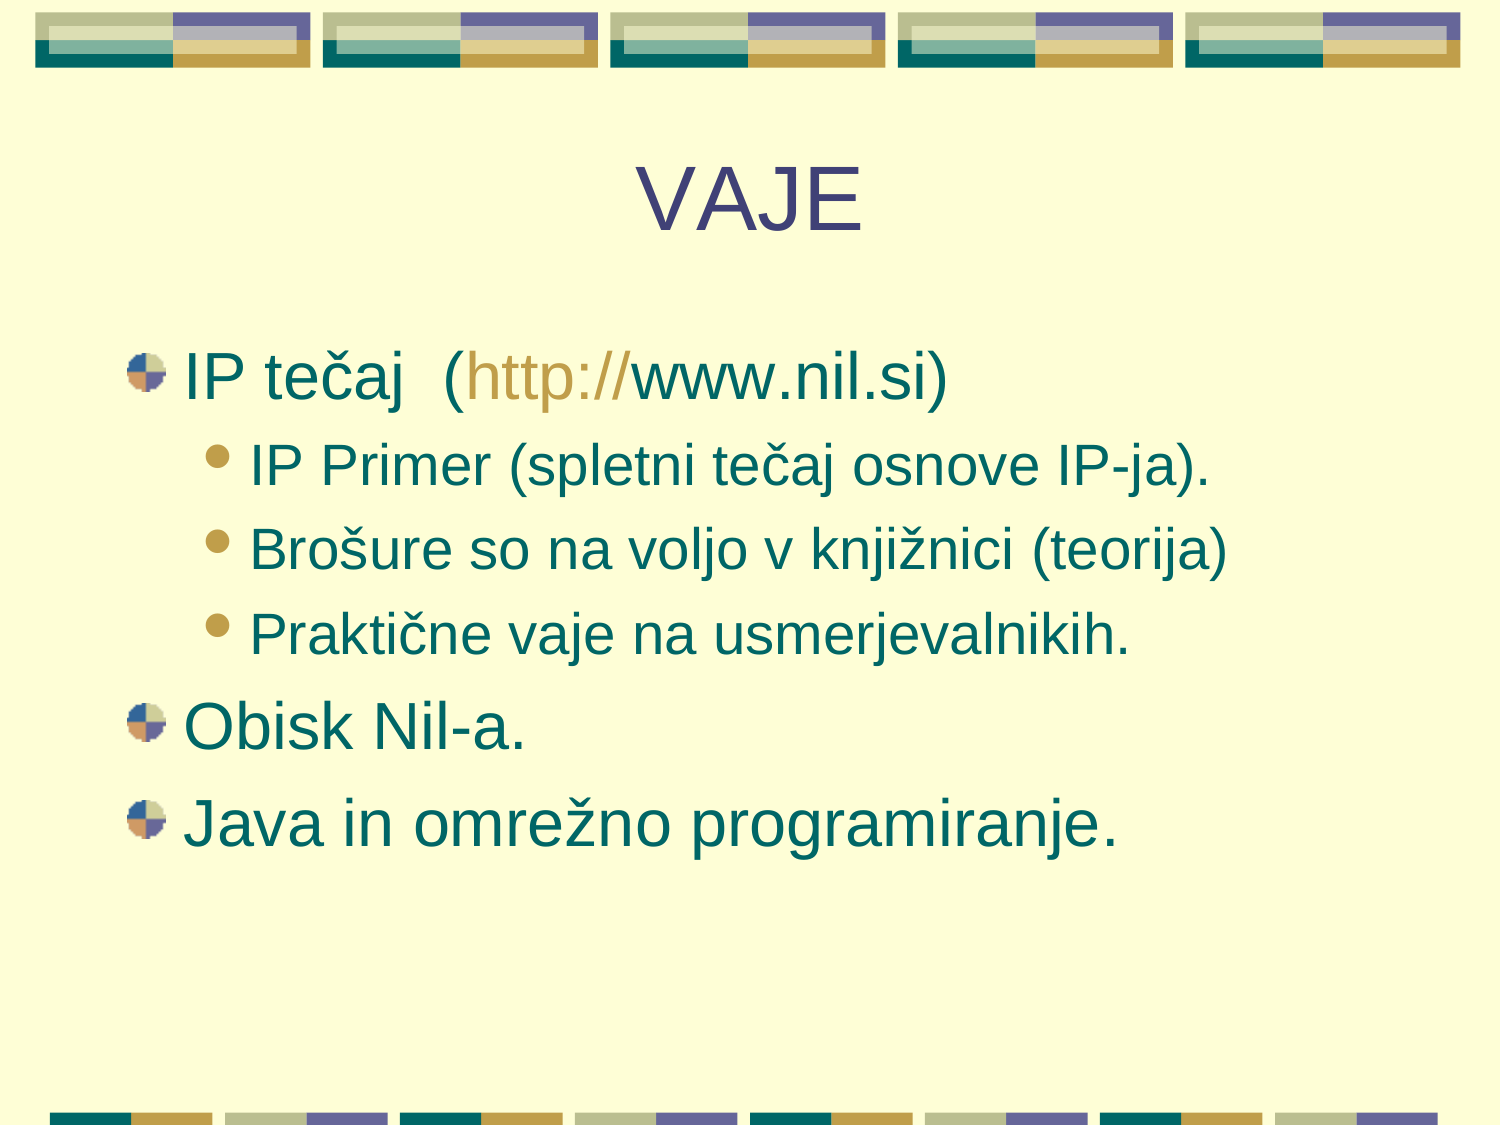

# VAJE
IP tečaj (http://www.nil.si)
IP Primer (spletni tečaj osnove IP-ja).
Brošure so na voljo v knjižnici (teorija)
Praktične vaje na usmerjevalnikih.
Obisk Nil-a.
Java in omrežno programiranje.